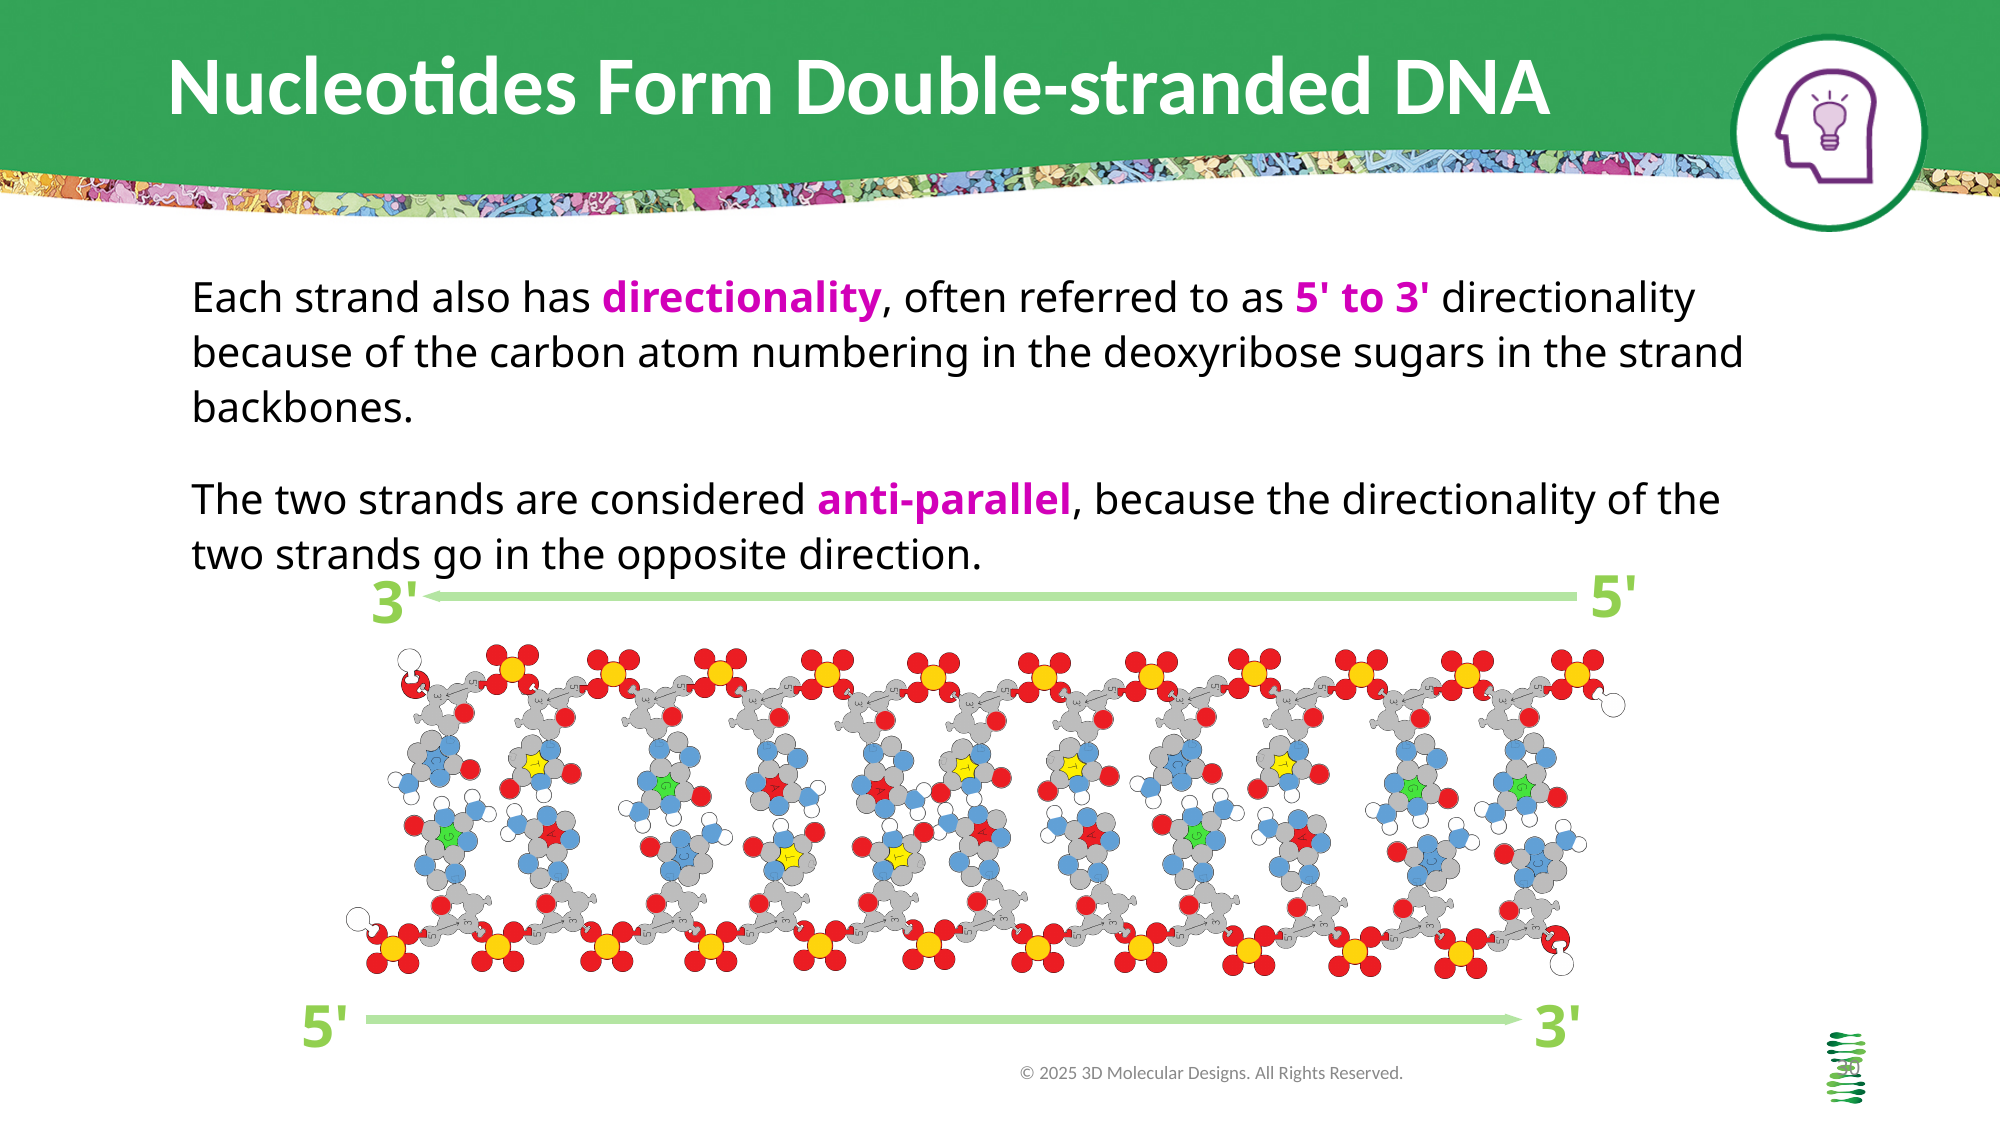

Nucleotides Form Double-stranded DNA
Each strand also has directionality, often referred to as 5' to 3' directionality because of the carbon atom numbering in the deoxyribose sugars in the strand backbones.
The two strands are considered anti-parallel, because the directionality of the two strands go in the opposite direction.
5'
3'
5'
3'